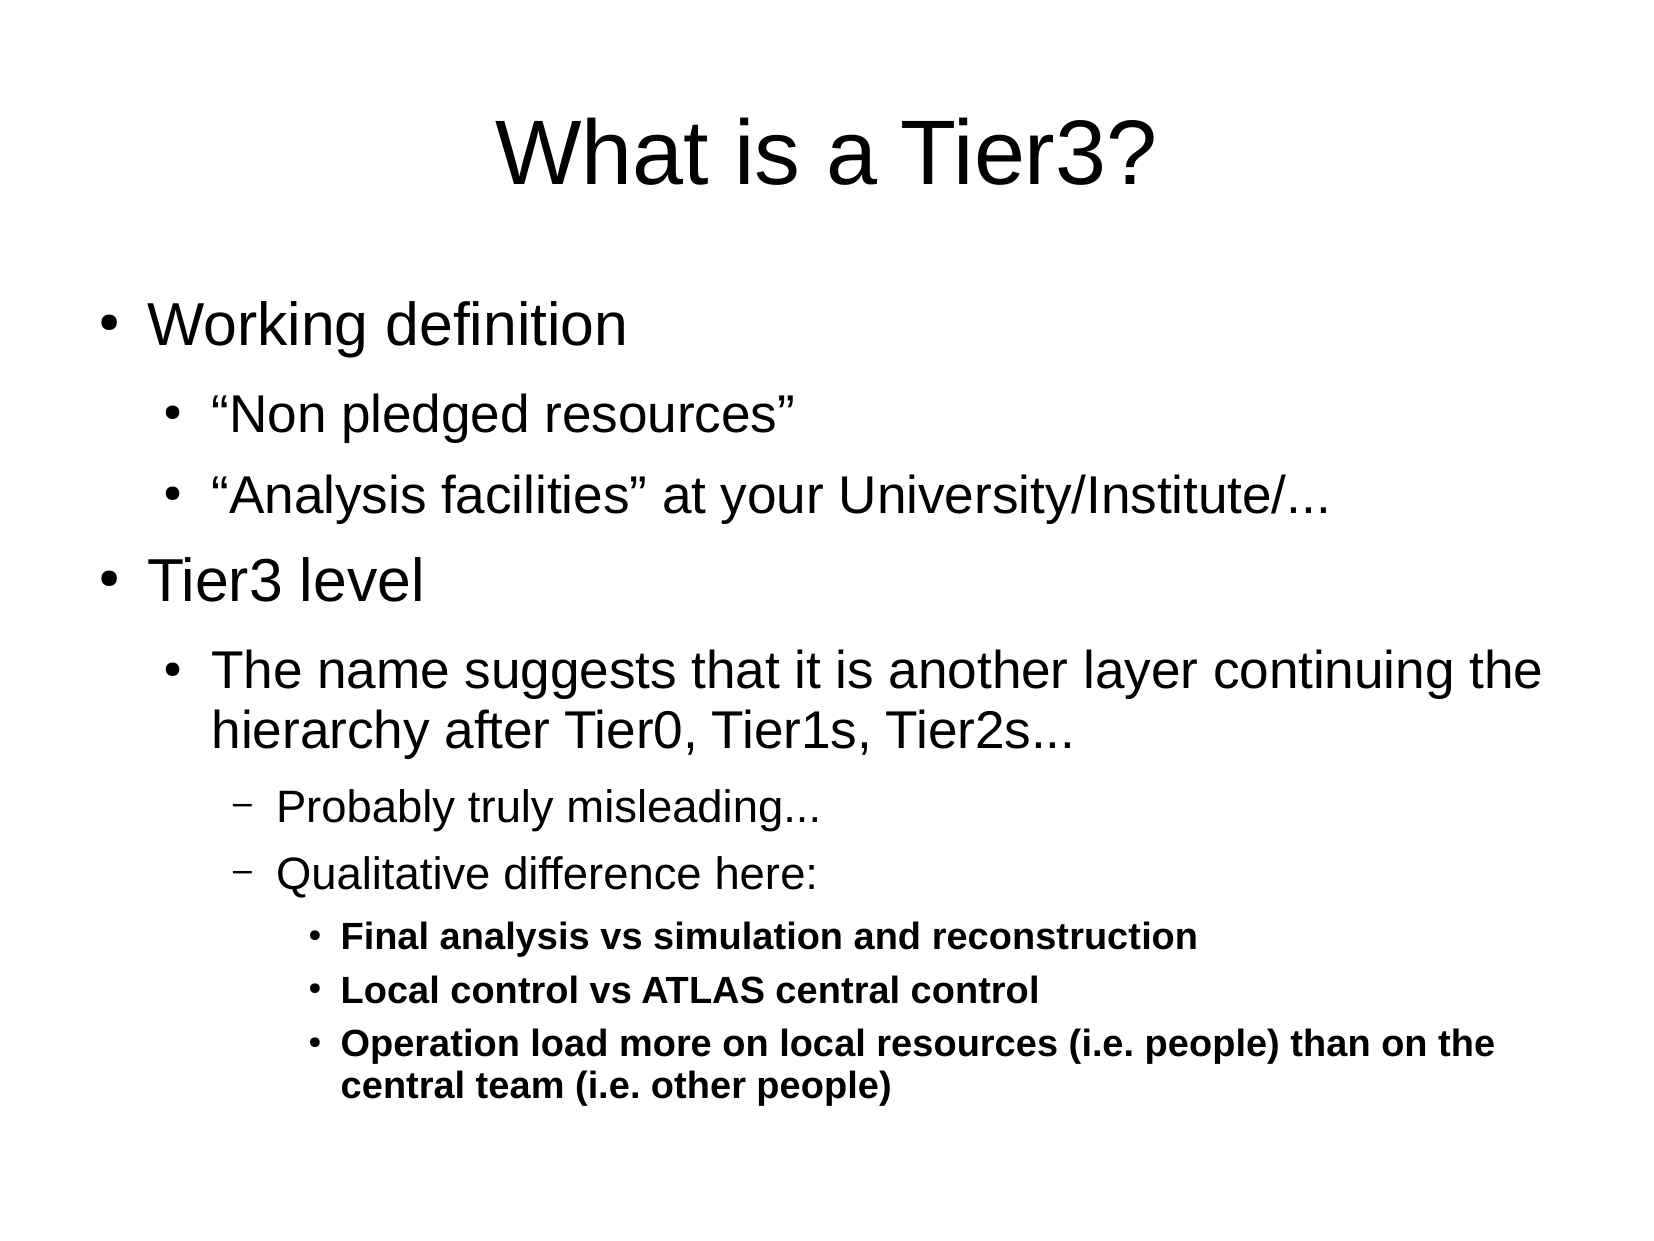

# What is a Tier3?
Working definition
“Non pledged resources”
“Analysis facilities” at your University/Institute/...
Tier3 level
The name suggests that it is another layer continuing the hierarchy after Tier0, Tier1s, Tier2s...
Probably truly misleading...
Qualitative difference here:
Final analysis vs simulation and reconstruction
Local control vs ATLAS central control
Operation load more on local resources (i.e. people) than on the central team (i.e. other people)